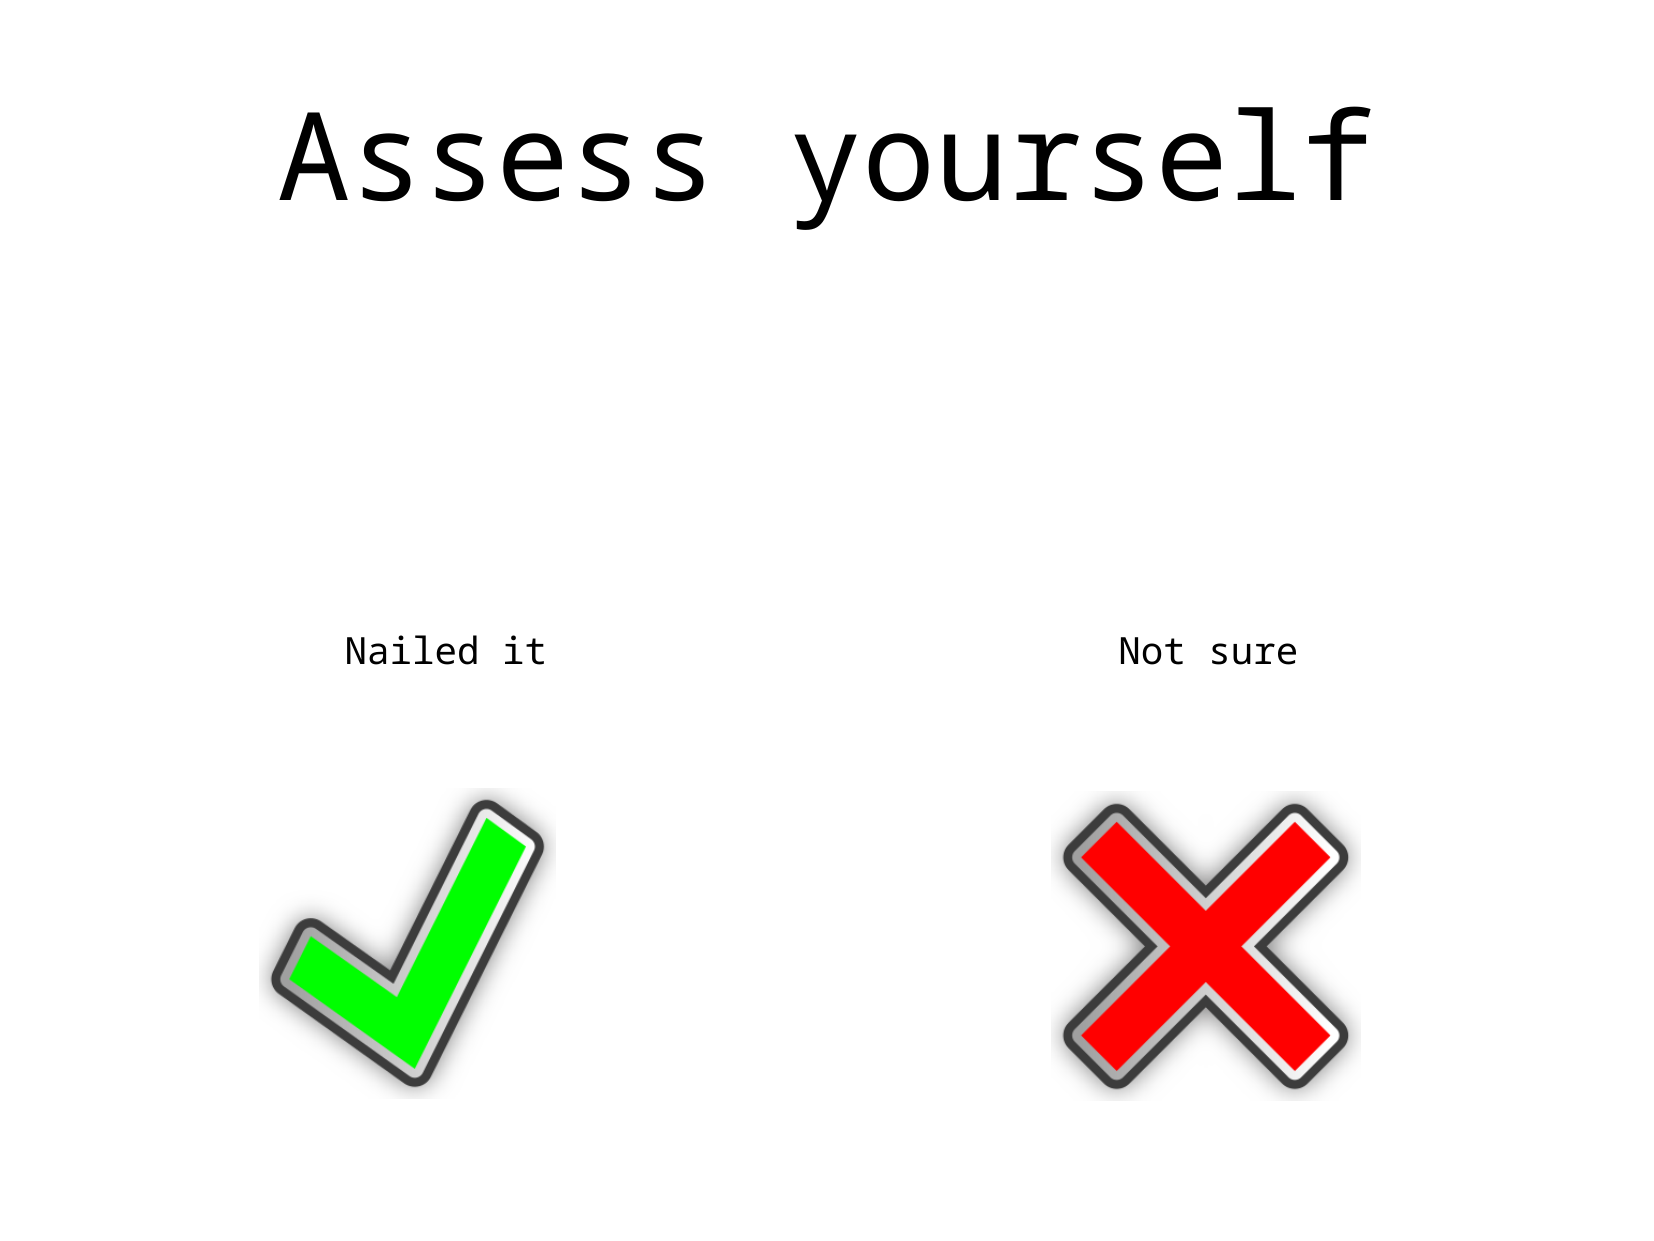

# Assess yourself
Nailed it
Not sure